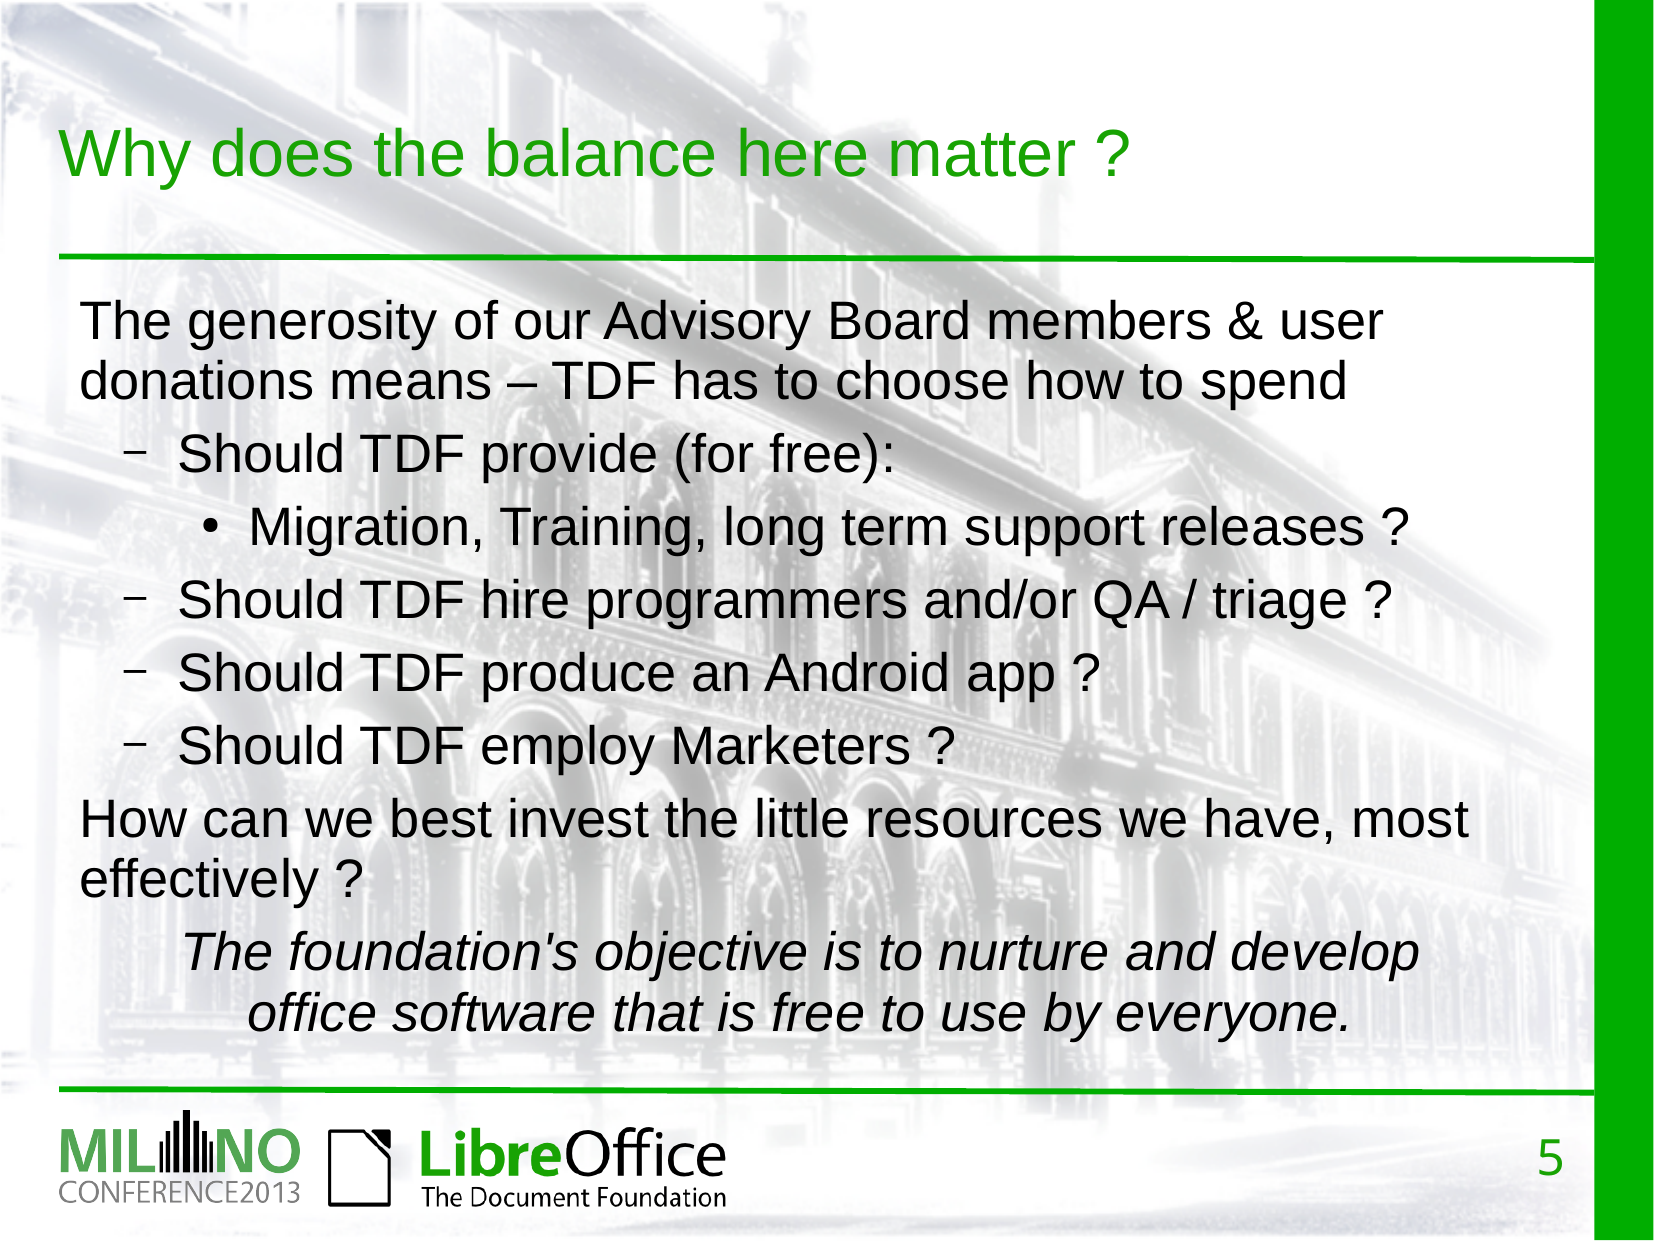

# Why does the balance here matter ?
The generosity of our Advisory Board members & user donations means – TDF has to choose how to spend
Should TDF provide (for free):
Migration, Training, long term support releases ?
Should TDF hire programmers and/or QA / triage ?
Should TDF produce an Android app ?
Should TDF employ Marketers ?
How can we best invest the little resources we have, most effectively ?
The foundation's objective is to nurture and develop
office software that is free to use by everyone.
5